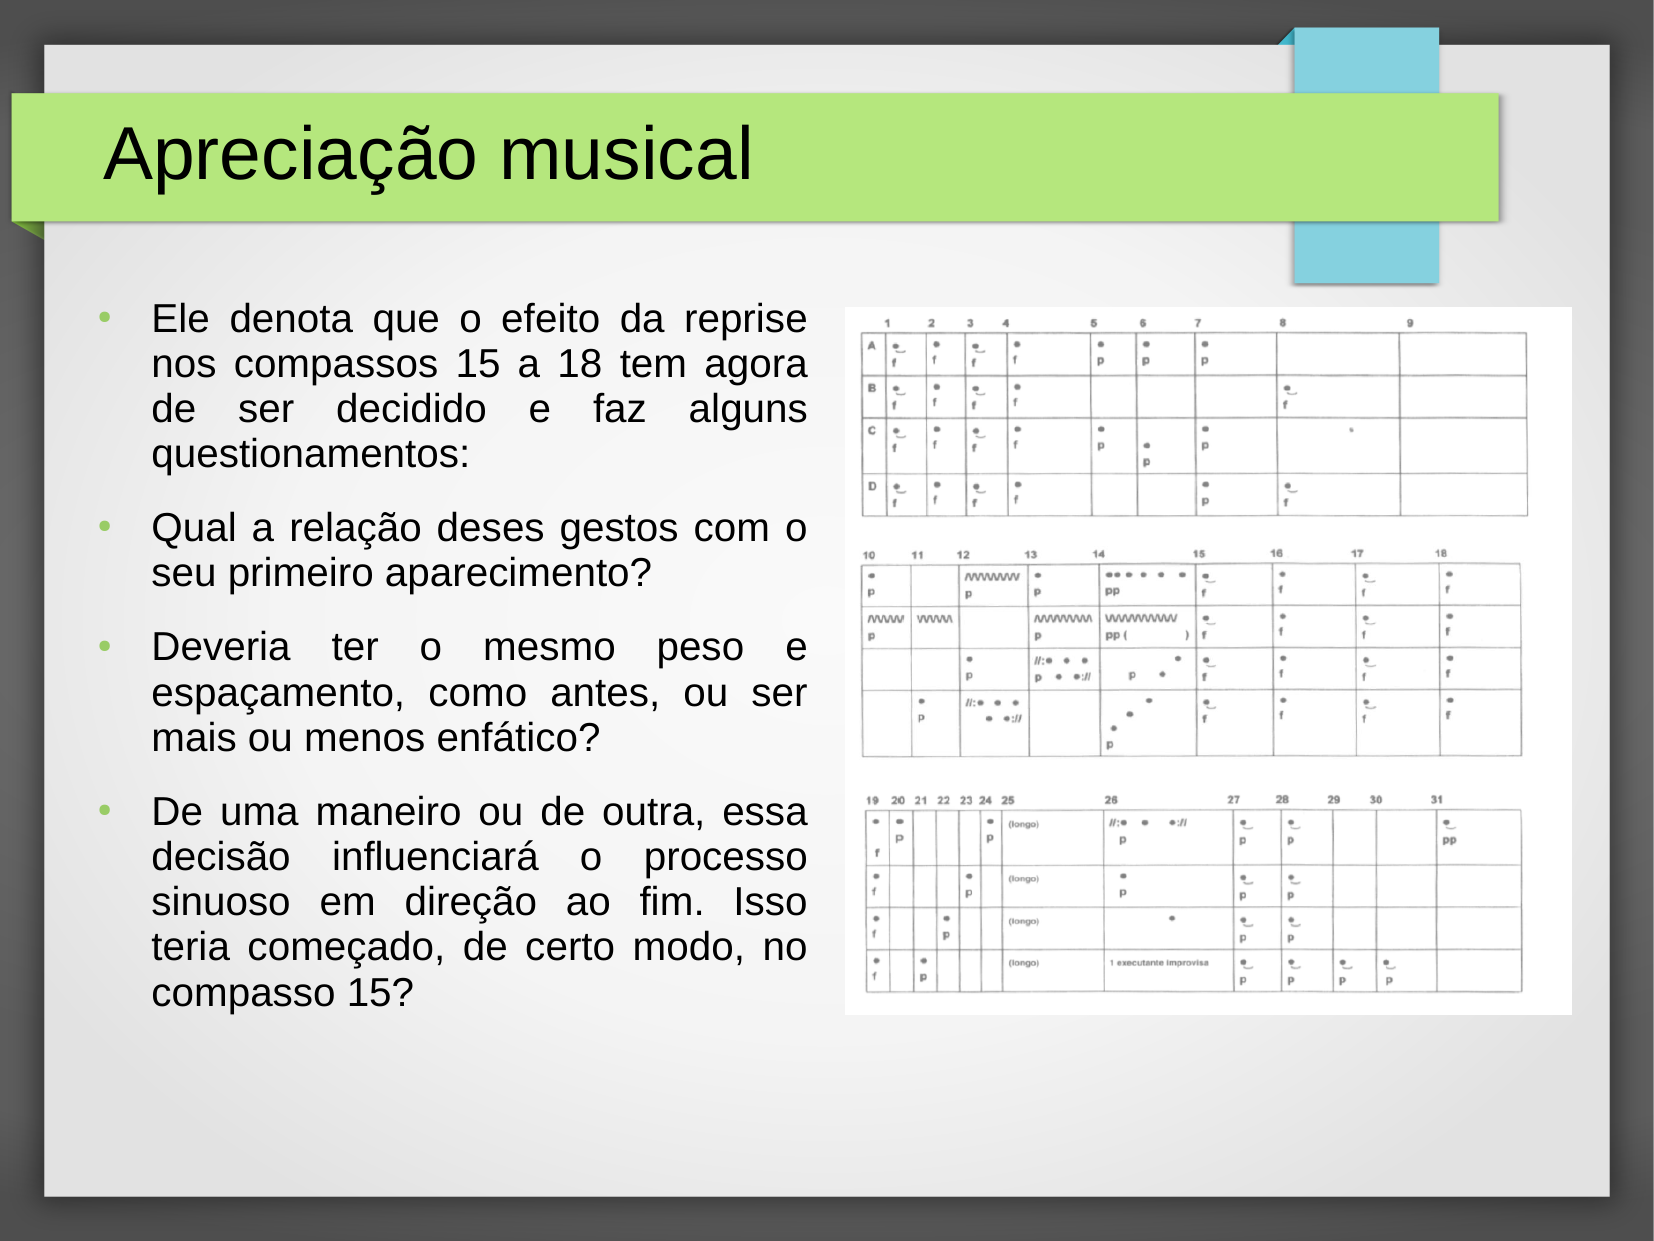

# Apreciação musical
Ele denota que o efeito da reprise nos compassos 15 a 18 tem agora de ser decidido e faz alguns questionamentos:
Qual a relação deses gestos com o seu primeiro aparecimento?
Deveria ter o mesmo peso e espaçamento, como antes, ou ser mais ou menos enfático?
De uma maneiro ou de outra, essa decisão influenciará o processo sinuoso em direção ao fim. Isso teria começado, de certo modo, no compasso 15?